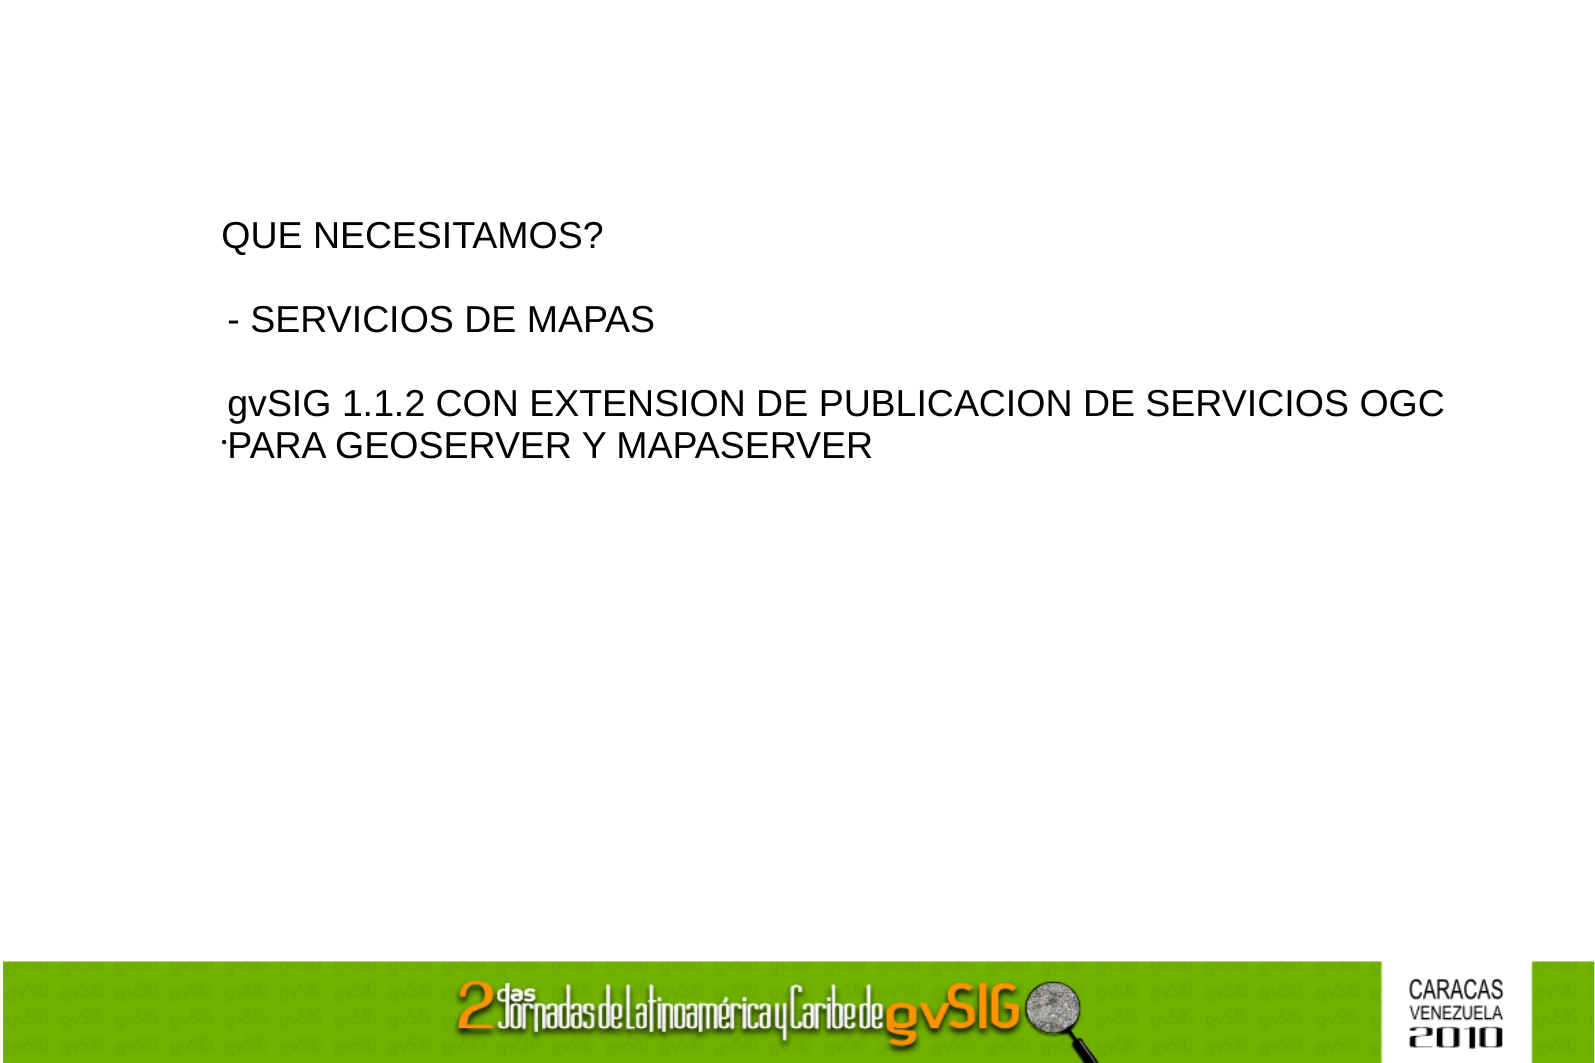

QUE NECESITAMOS?
- SERVICIOS DE MAPAS
gvSIG 1.1.2 CON EXTENSION DE PUBLICACION DE SERVICIOS OGC
PARA GEOSERVER Y MAPASERVER